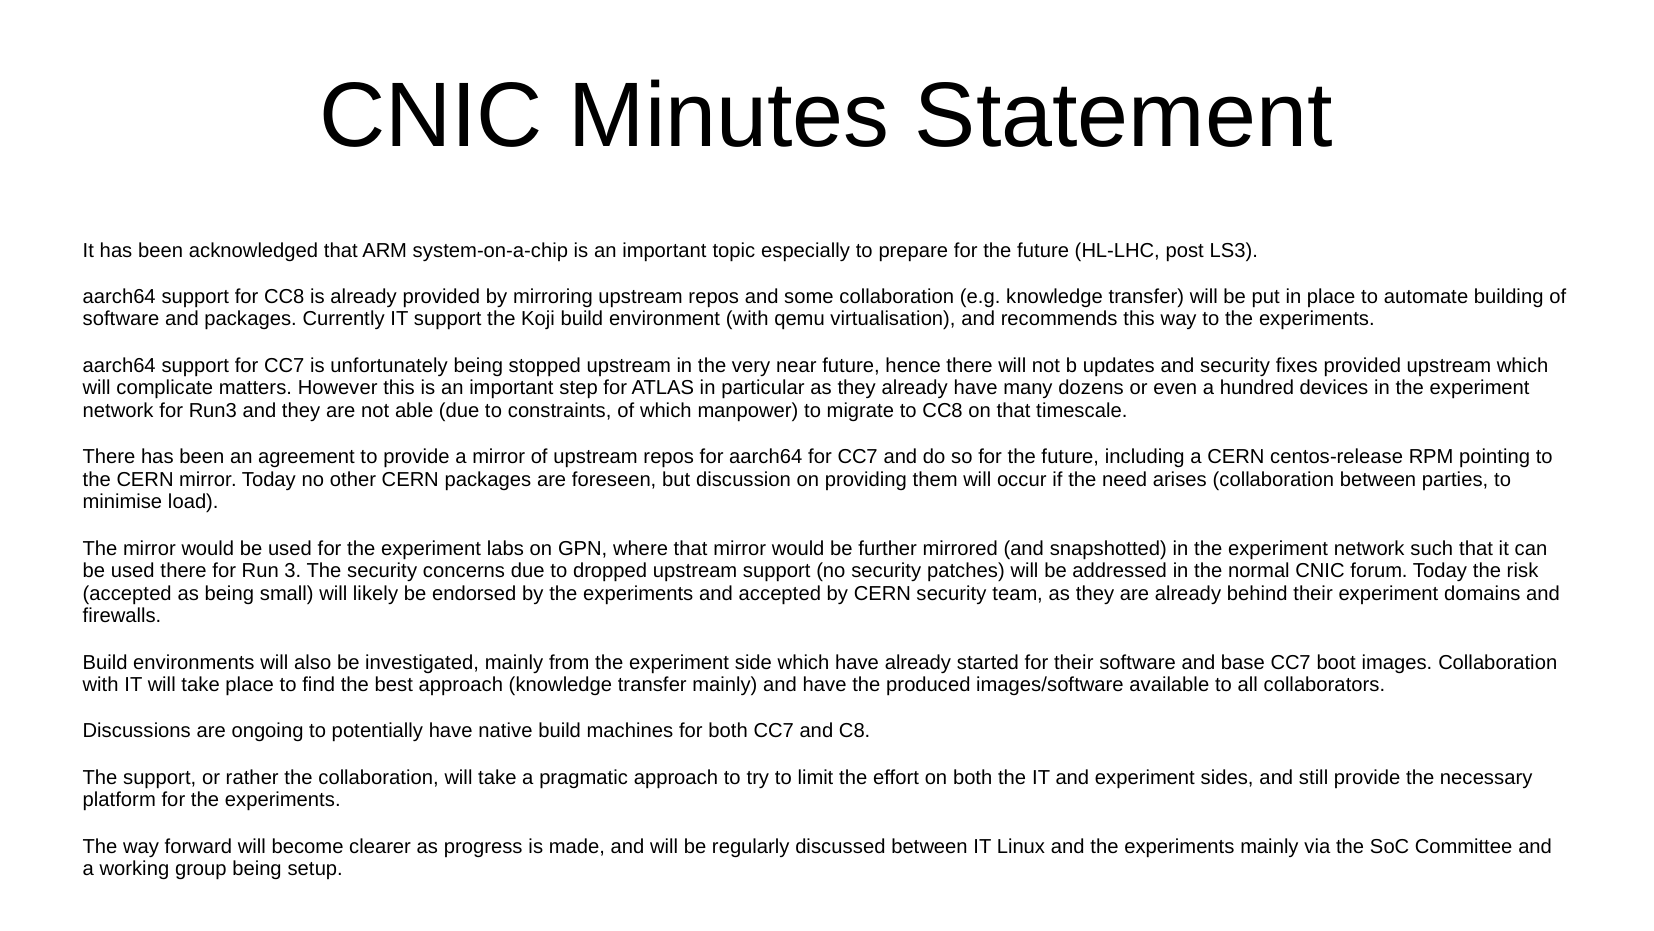

# CNIC Minutes Statement
It has been acknowledged that ARM system-on-a-chip is an important topic especially to prepare for the future (HL-LHC, post LS3).
aarch64 support for CC8 is already provided by mirroring upstream repos and some collaboration (e.g. knowledge transfer) will be put in place to automate building of software and packages. Currently IT support the Koji build environment (with qemu virtualisation), and recommends this way to the experiments.
aarch64 support for CC7 is unfortunately being stopped upstream in the very near future, hence there will not b updates and security fixes provided upstream which will complicate matters. However this is an important step for ATLAS in particular as they already have many dozens or even a hundred devices in the experiment network for Run3 and they are not able (due to constraints, of which manpower) to migrate to CC8 on that timescale.
There has been an agreement to provide a mirror of upstream repos for aarch64 for CC7 and do so for the future, including a CERN centos-release RPM pointing to the CERN mirror. Today no other CERN packages are foreseen, but discussion on providing them will occur if the need arises (collaboration between parties, to minimise load).
The mirror would be used for the experiment labs on GPN, where that mirror would be further mirrored (and snapshotted) in the experiment network such that it can be used there for Run 3. The security concerns due to dropped upstream support (no security patches) will be addressed in the normal CNIC forum. Today the risk (accepted as being small) will likely be endorsed by the experiments and accepted by CERN security team, as they are already behind their experiment domains and firewalls.
Build environments will also be investigated, mainly from the experiment side which have already started for their software and base CC7 boot images. Collaboration with IT will take place to find the best approach (knowledge transfer mainly) and have the produced images/software available to all collaborators.
Discussions are ongoing to potentially have native build machines for both CC7 and C8.
The support, or rather the collaboration, will take a pragmatic approach to try to limit the effort on both the IT and experiment sides, and still provide the necessary platform for the experiments.
The way forward will become clearer as progress is made, and will be regularly discussed between IT Linux and the experiments mainly via the SoC Committee and a working group being setup.